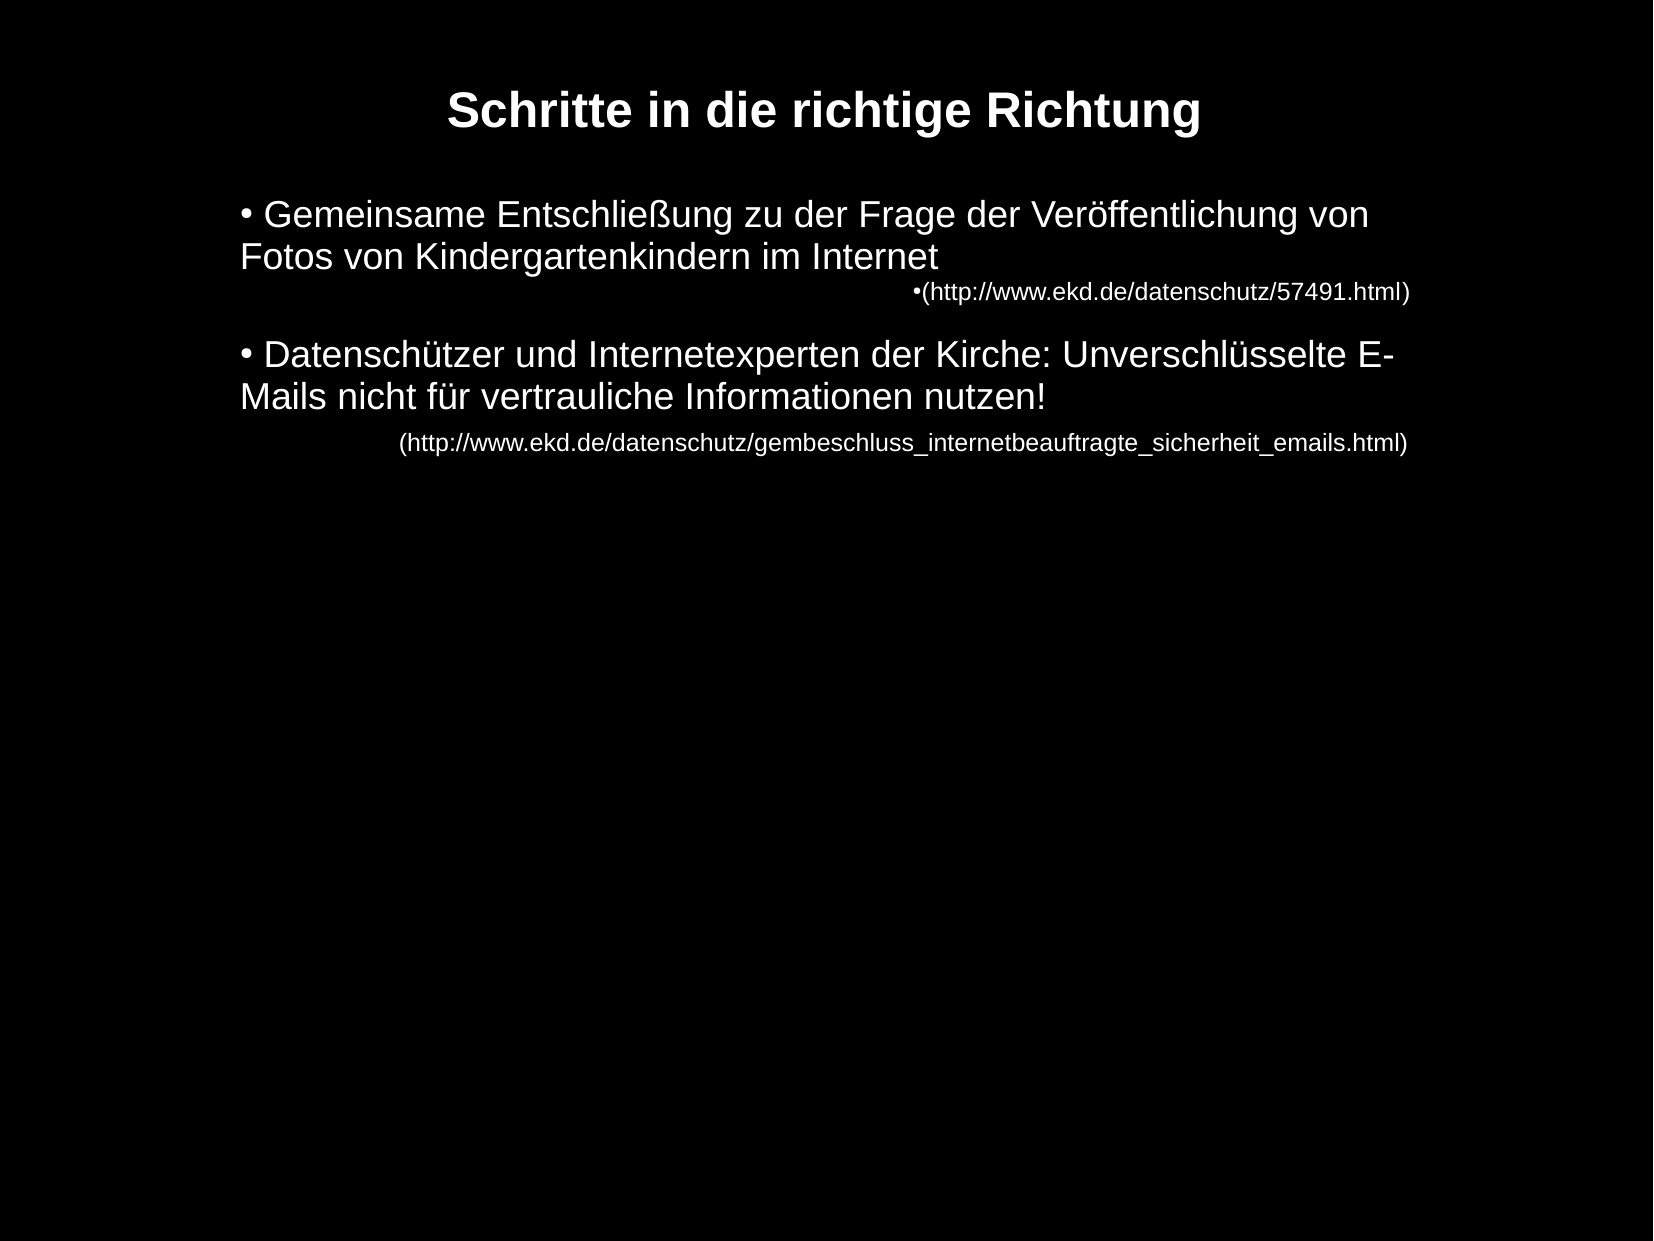

Schritte in die richtige Richtung
 Gemeinsame Entschließung zu der Frage der Veröffentlichung von Fotos von Kindergartenkindern im Internet
(http://www.ekd.de/datenschutz/57491.html)
 Datenschützer und Internetexperten der Kirche: Unverschlüsselte E-Mails nicht für vertrauliche Informationen nutzen!
 (http://www.ekd.de/datenschutz/gembeschluss_internetbeauftragte_sicherheit_emails.html)